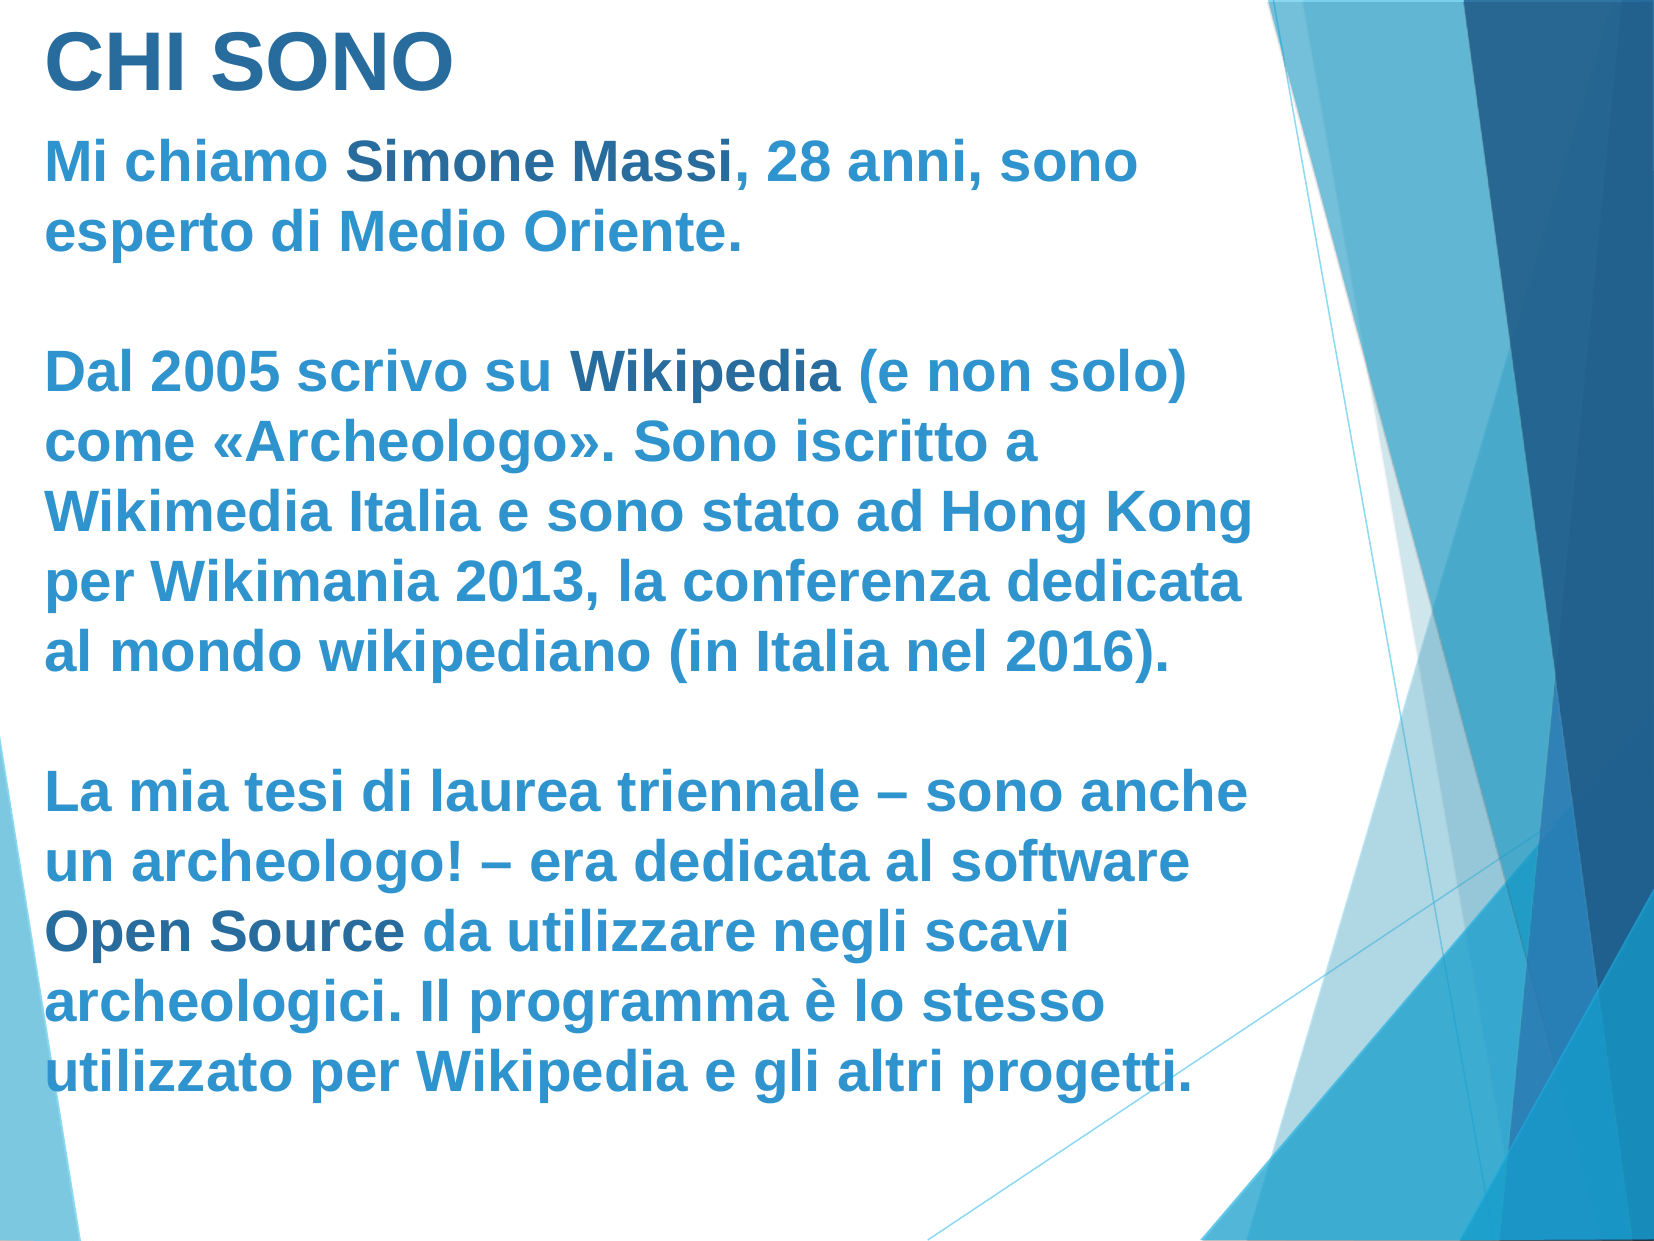

CHI SONO
Mi chiamo Simone Massi, 28 anni, sono esperto di Medio Oriente.
Dal 2005 scrivo su Wikipedia (e non solo) come «Archeologo». Sono iscritto a Wikimedia Italia e sono stato ad Hong Kong per Wikimania 2013, la conferenza dedicata al mondo wikipediano (in Italia nel 2016).
La mia tesi di laurea triennale – sono anche un archeologo! – era dedicata al software Open Source da utilizzare negli scavi archeologici. Il programma è lo stesso utilizzato per Wikipedia e gli altri progetti.